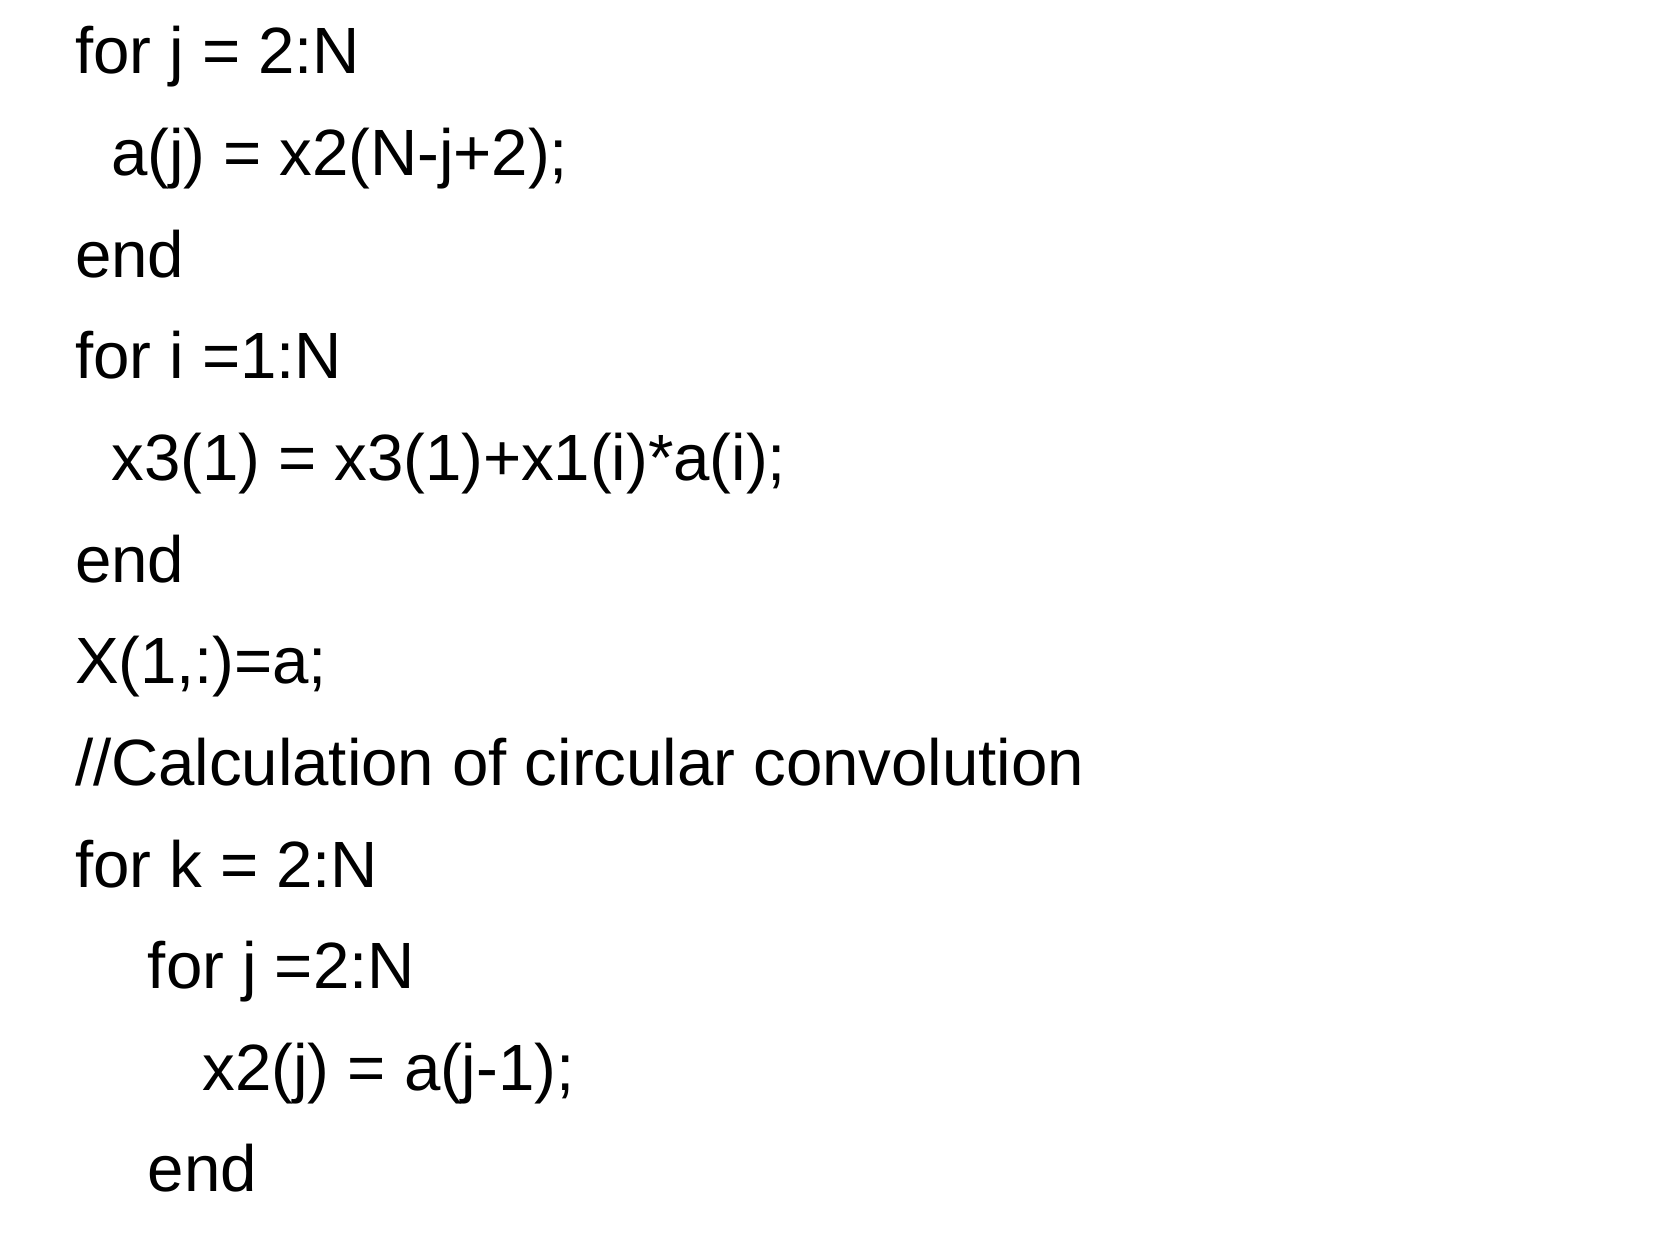

# for j = 2:N
 a(j) = x2(N-j+2);
end
for i =1:N
 x3(1) = x3(1)+x1(i)*a(i);
end
X(1,:)=a;
//Calculation of circular convolution
for k = 2:N
 for j =2:N
 x2(j) = a(j-1);
 end